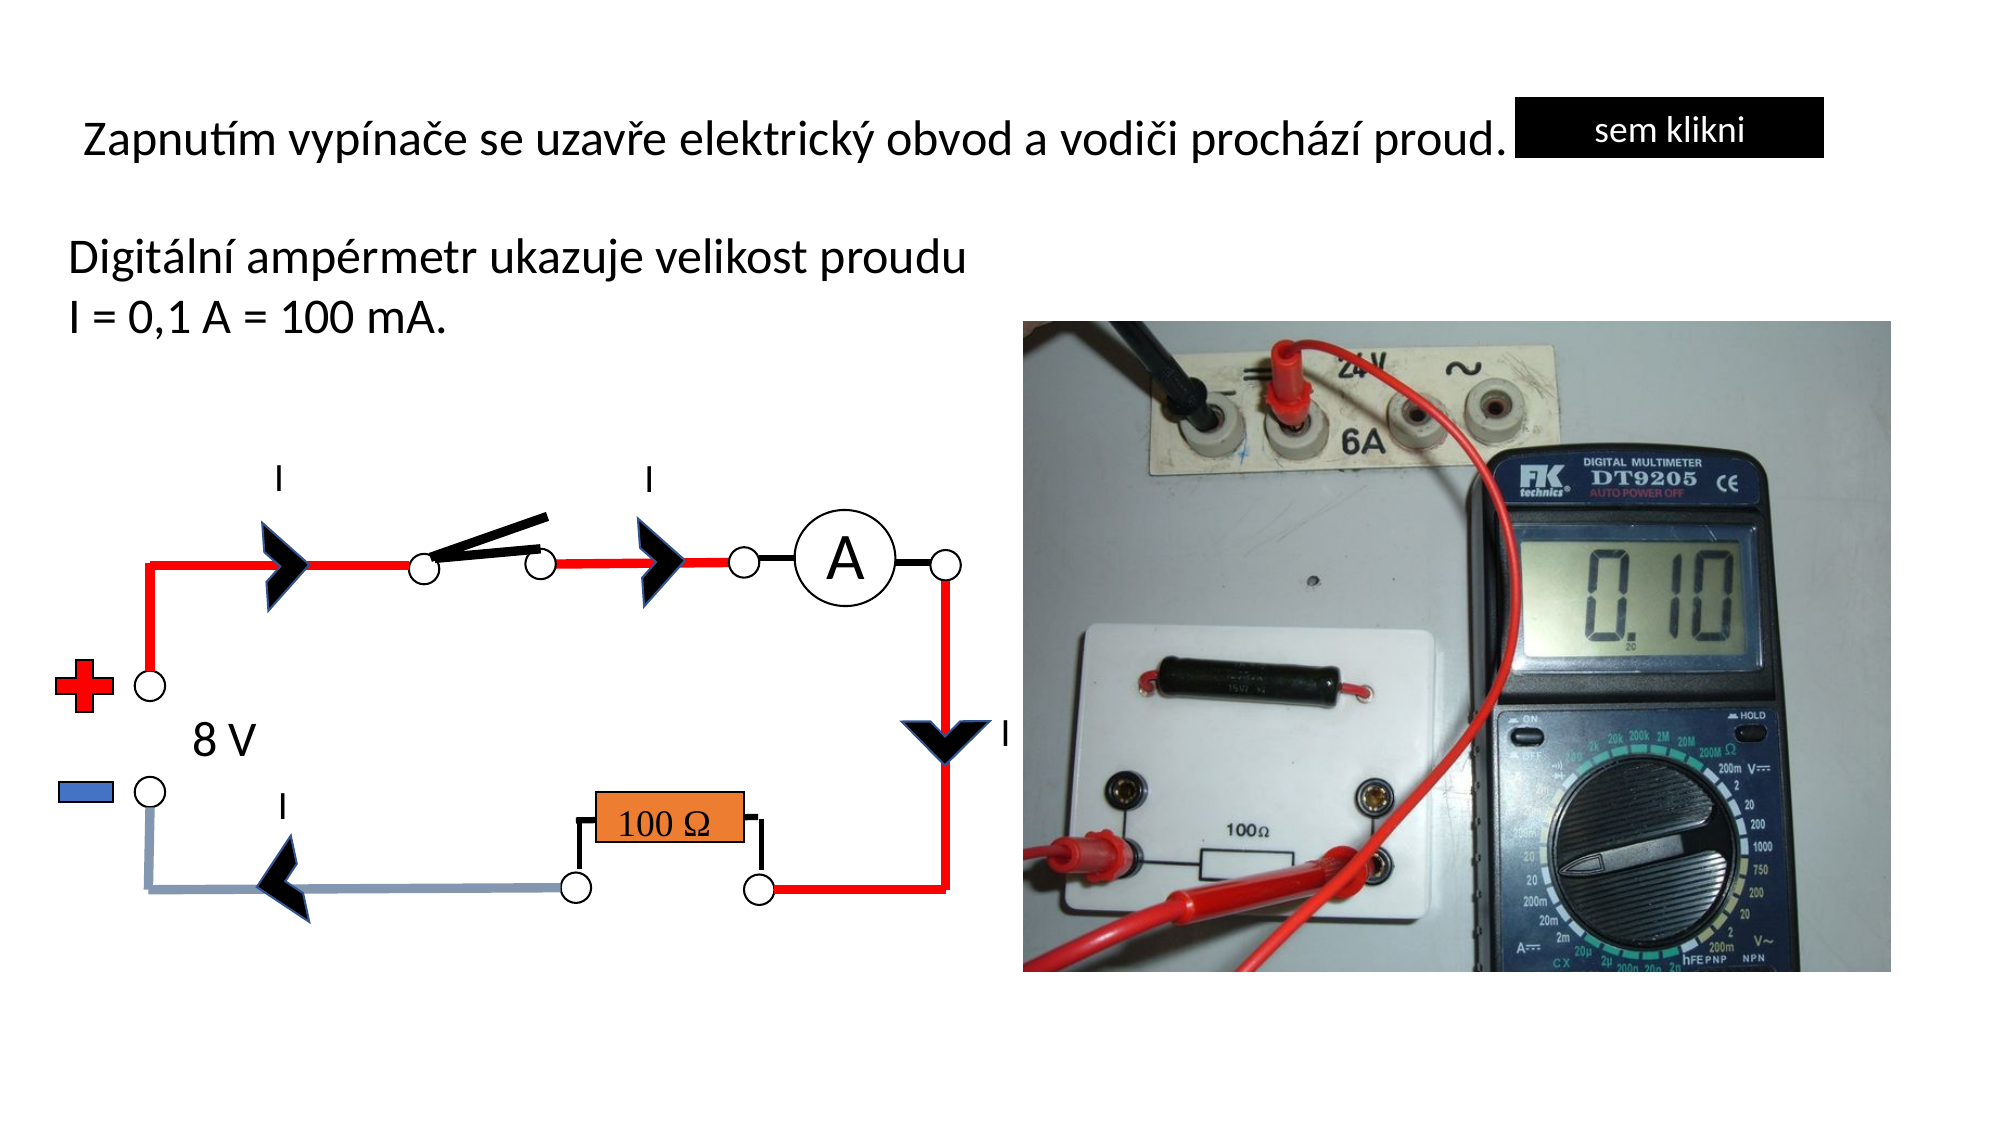

Zapnutím vypínače se uzavře elektrický obvod a vodiči prochází proud.
sem klikni
Digitální ampérmetr ukazuje velikost proudu
I = 0,1 A = 100 mA.
I
I
A
I
8 V
I
100 Ω